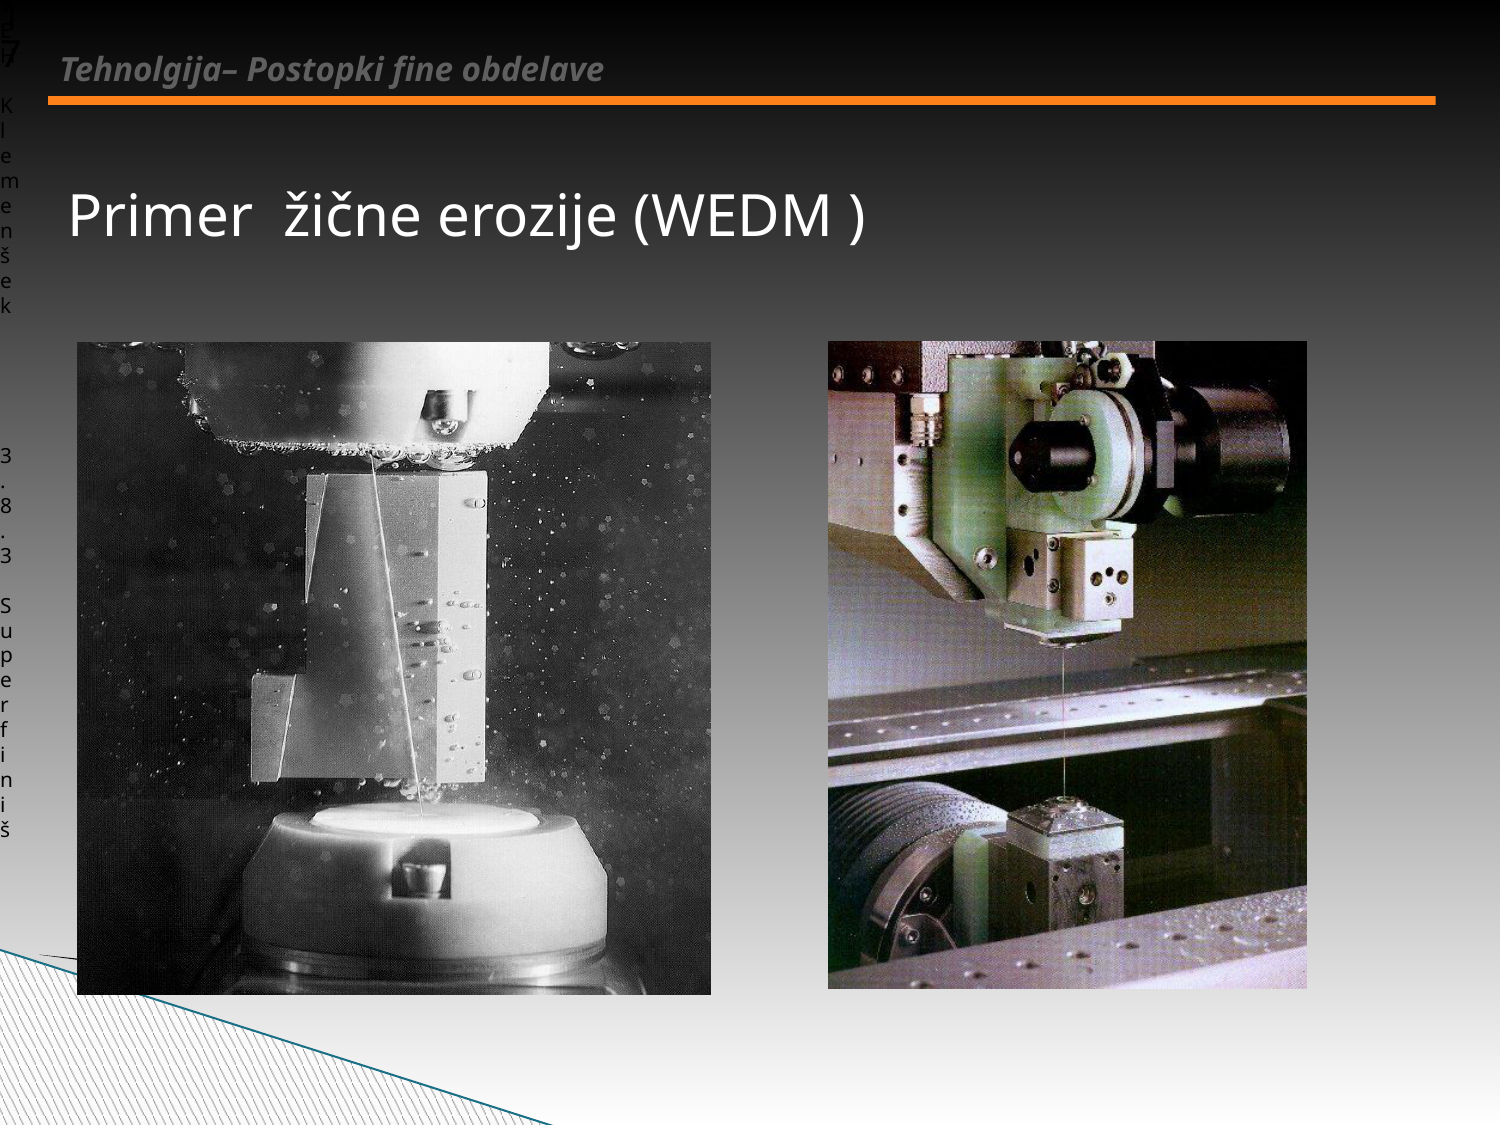

TEH Klemenšek 3.8.3 Superfiniš
Primer žične erozije (WEDM )